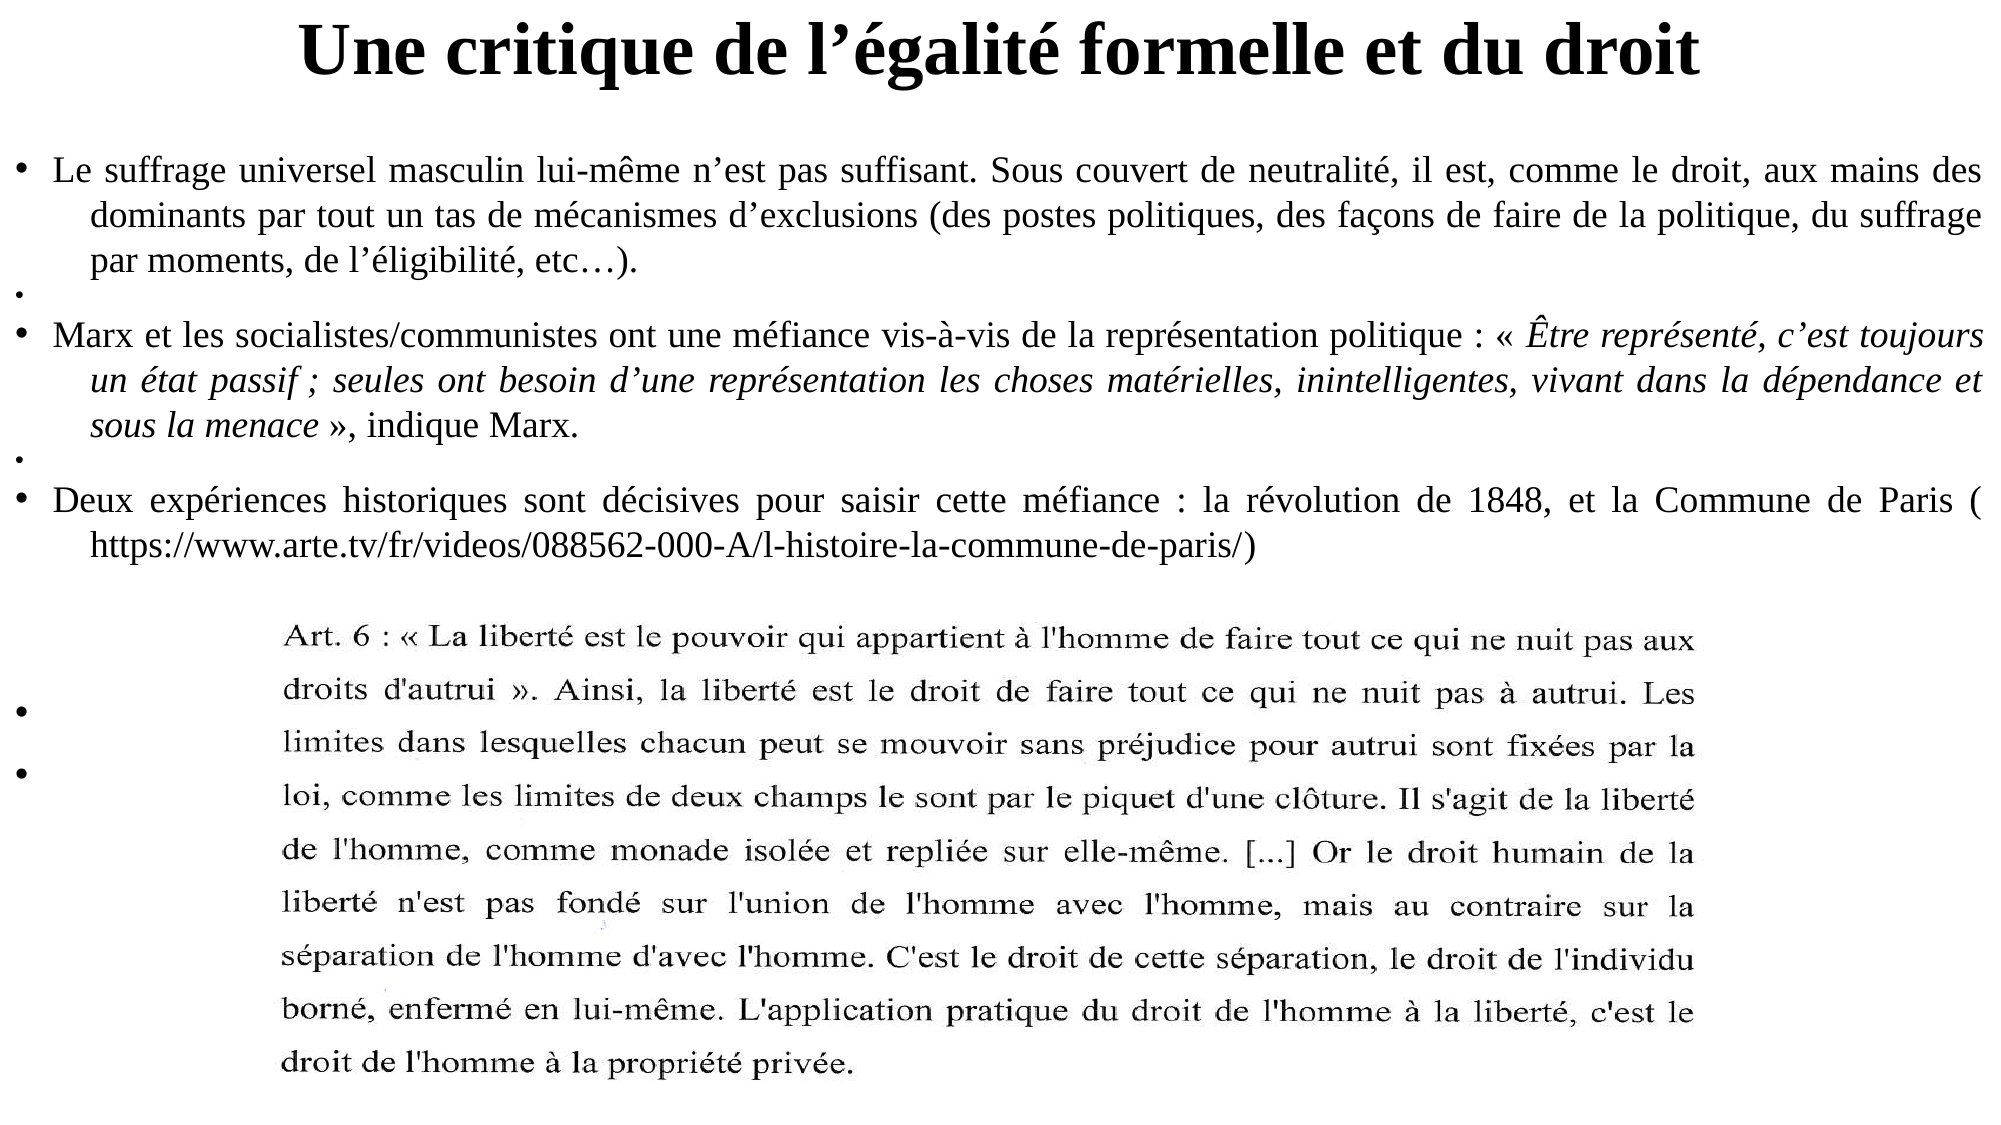

# Une critique de l’égalité formelle et du droit
Le suffrage universel masculin lui-même n’est pas suffisant. Sous couvert de neutralité, il est, comme le droit, aux mains des dominants par tout un tas de mécanismes d’exclusions (des postes politiques, des façons de faire de la politique, du suffrage par moments, de l’éligibilité, etc…).
Marx et les socialistes/communistes ont une méfiance vis-à-vis de la représentation politique : « Être représenté, c’est toujours un état passif ; seules ont besoin d’une représentation les choses matérielles, inintelligentes, vivant dans la dépendance et sous la menace », indique Marx.
Deux expériences historiques sont décisives pour saisir cette méfiance : la révolution de 1848, et la Commune de Paris (https://www.arte.tv/fr/videos/088562-000-A/l-histoire-la-commune-de-paris/)